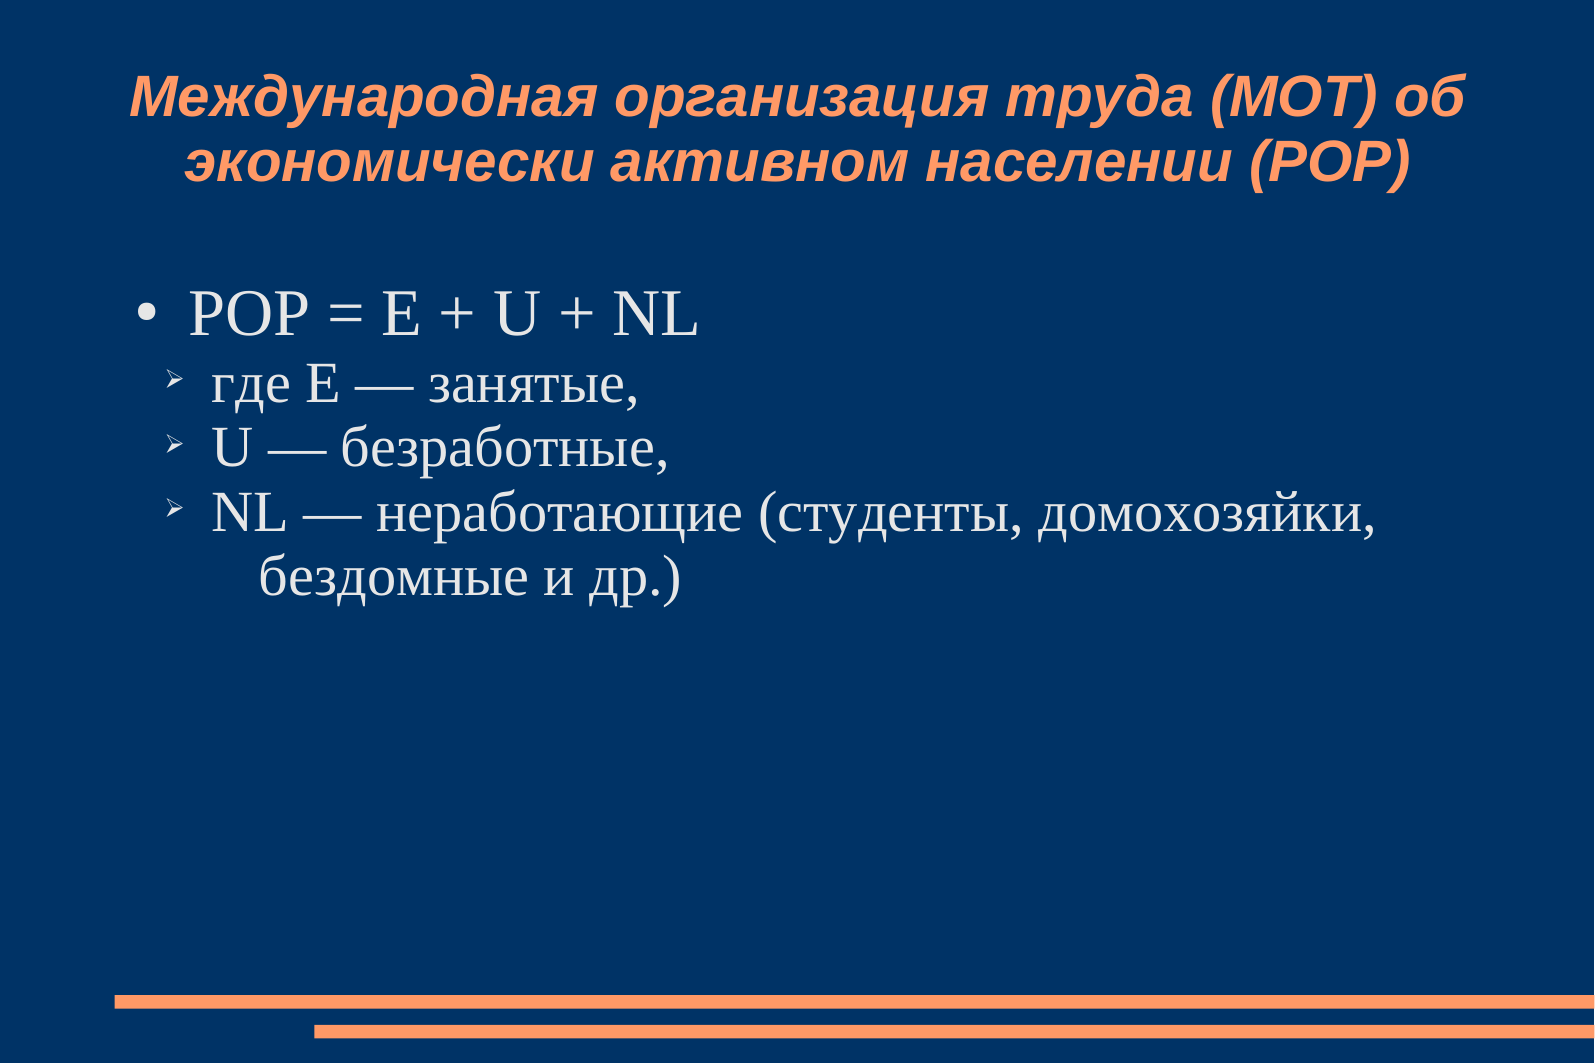

# Международная организация труда (МОТ) об экономически активном населении (POP)
POP = E + U + NL
где E — занятые,
U — безработные,
NL — неработающие (студенты, домохозяйки, бездомные и др.)